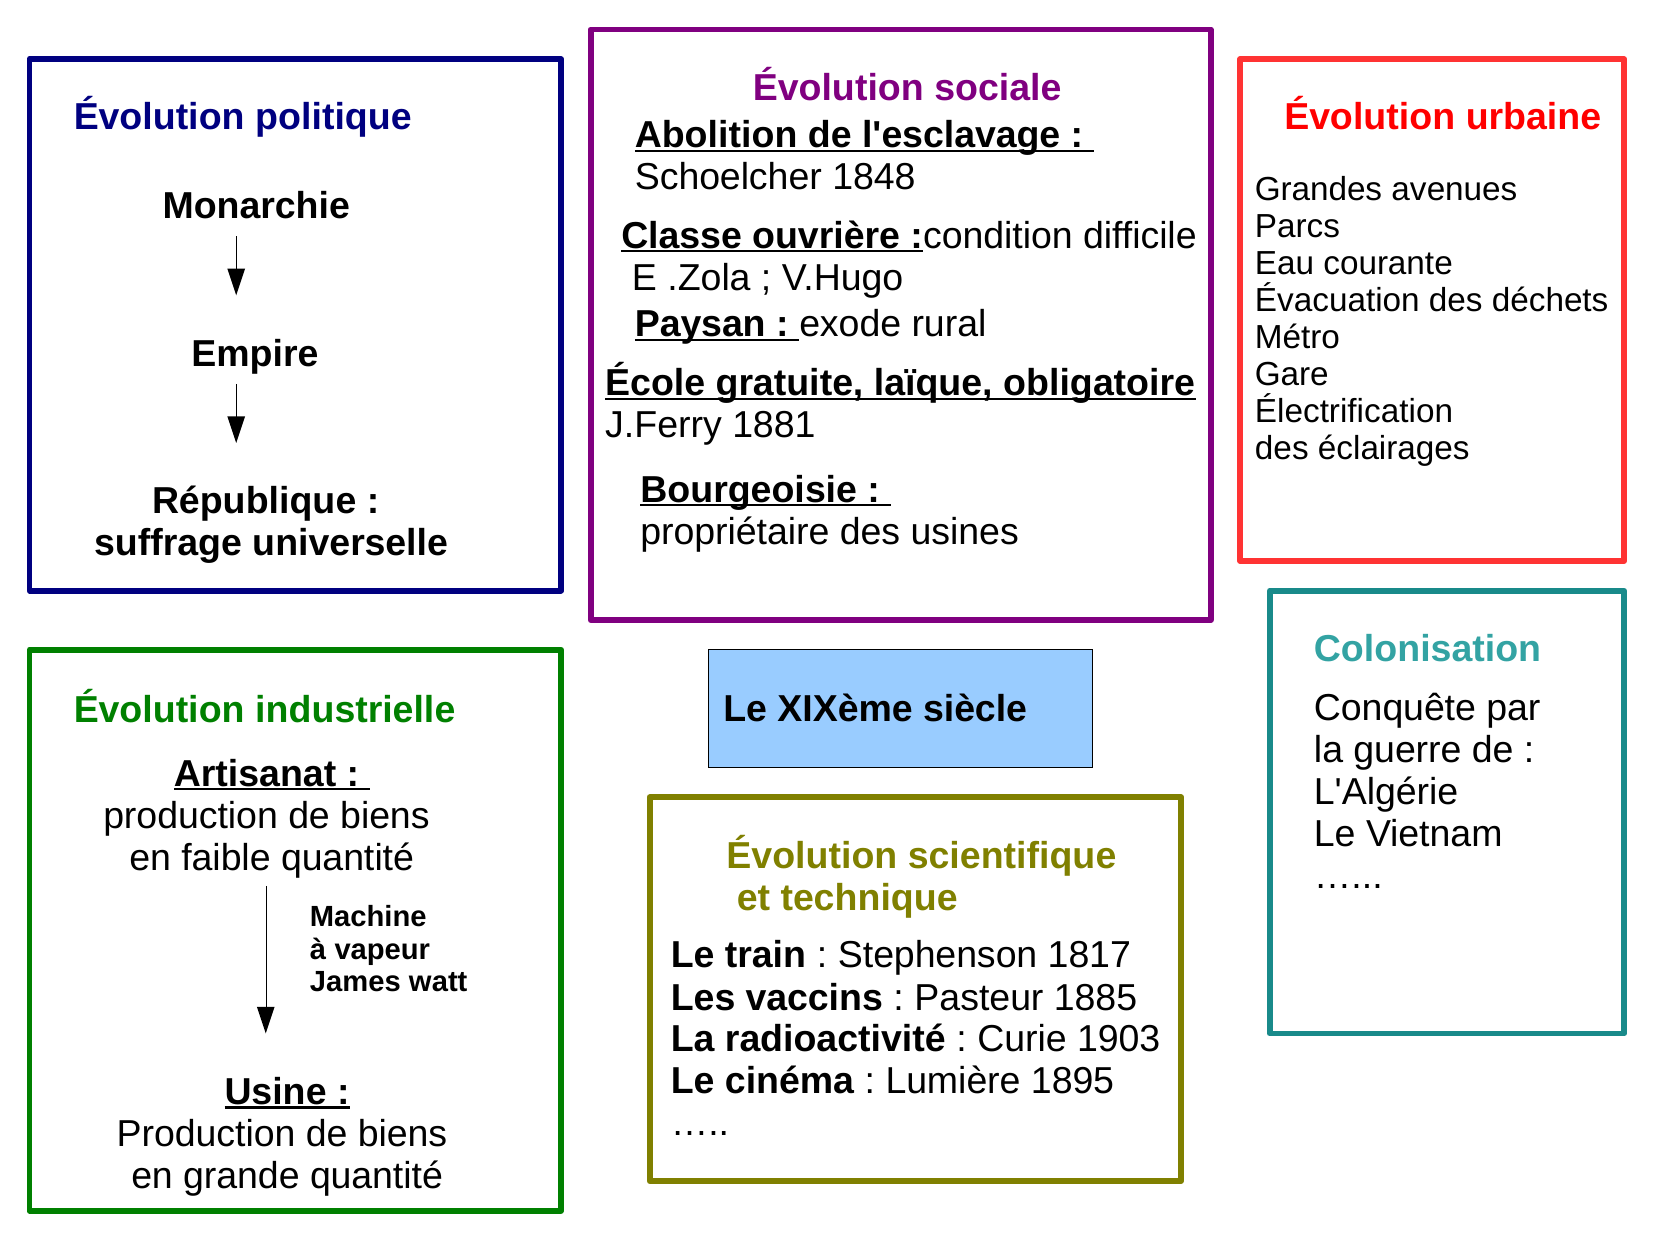

Évolution sociale
Évolution politique
Évolution urbaine
Abolition de l'esclavage :
Schoelcher 1848
Grandes avenues
Parcs
Eau courante
Évacuation des déchets
Métro
Gare
Électrification
des éclairages
Monarchie
Classe ouvrière :condition difficile
 E .Zola ; V.Hugo
Paysan : exode rural
Empire
École gratuite, laïque, obligatoire
J.Ferry 1881
Bourgeoisie :
propriétaire des usines
République :
suffrage universelle
Colonisation
Conquête par la guerre de :
L'Algérie
Le Vietnam
…...
Le XIXème siècle
Évolution industrielle
Artisanat :
production de biens
en faible quantité
Évolution scientifique
 et technique
Machine
à vapeur
James watt
Le train : Stephenson 1817
Les vaccins : Pasteur 1885
La radioactivité : Curie 1903
Le cinéma : Lumière 1895
…..
Usine :
Production de biens
en grande quantité